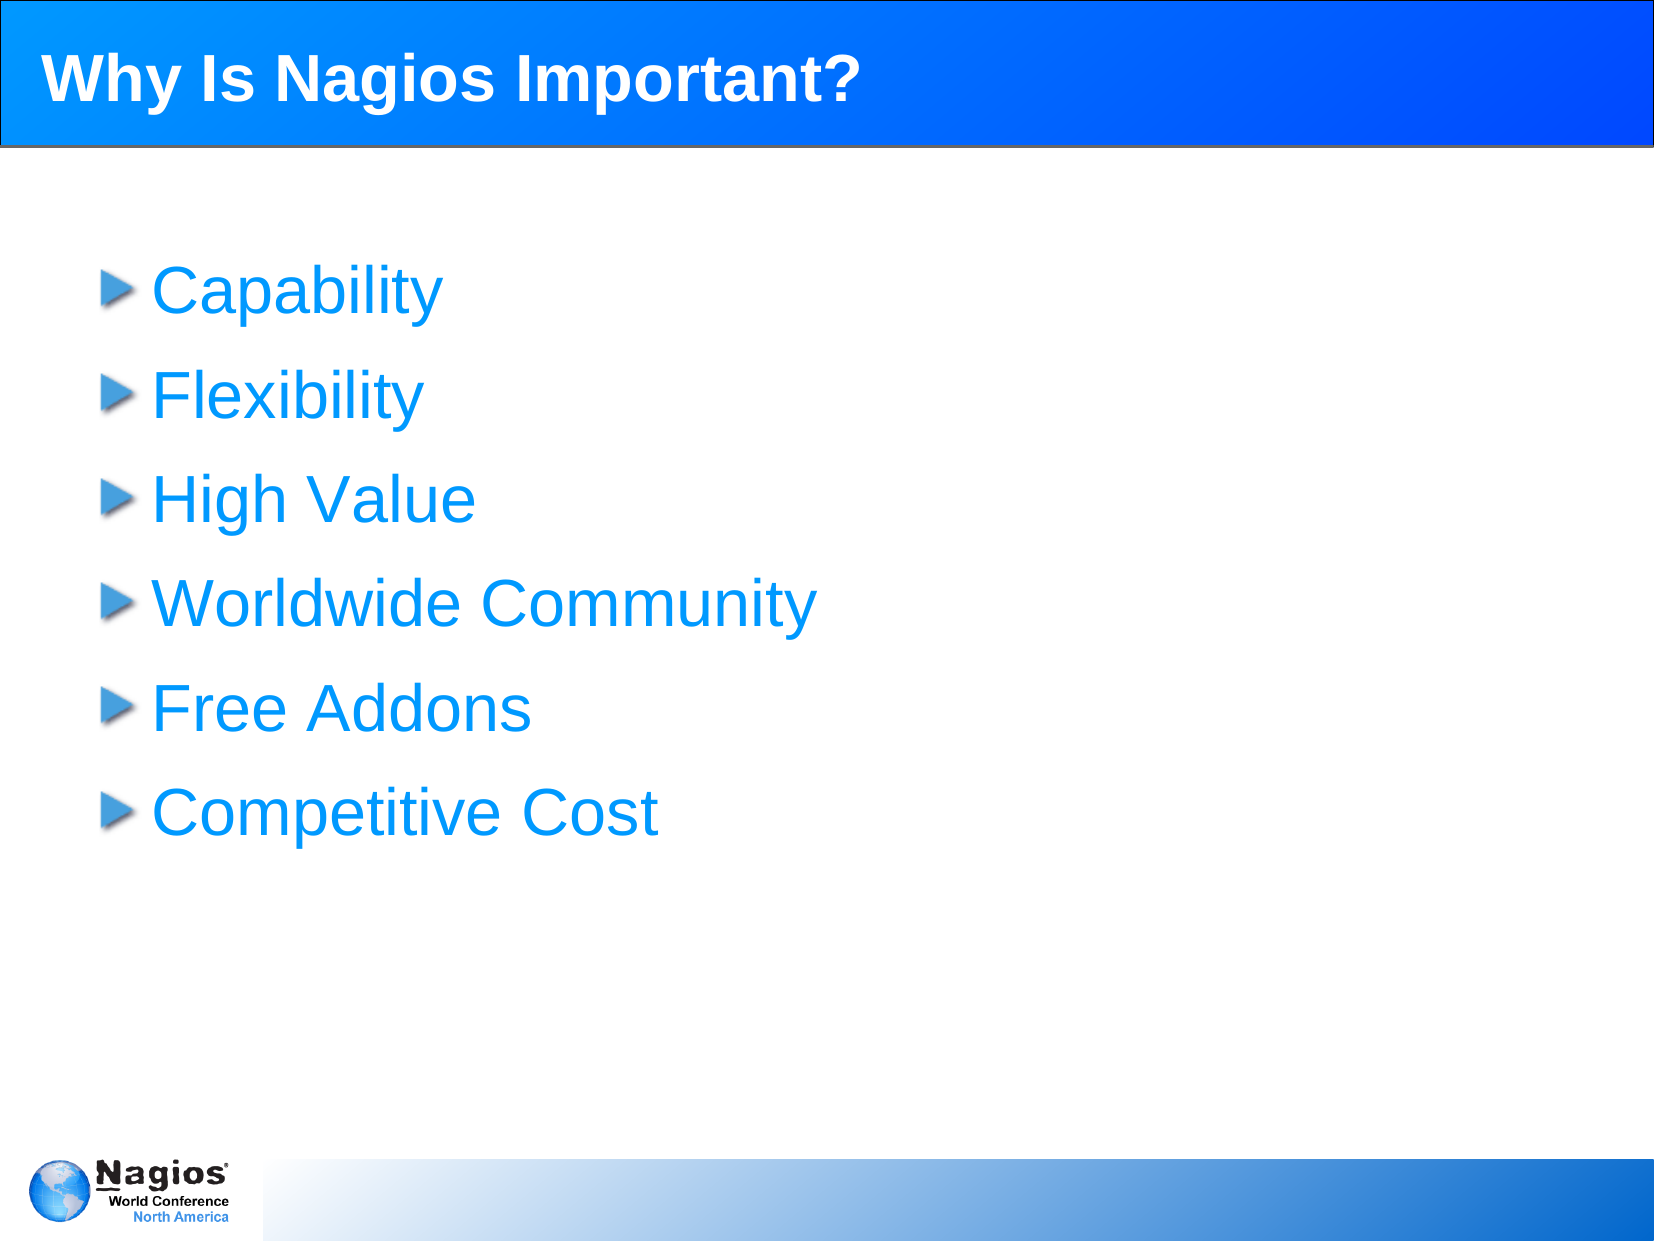

# Why Is Nagios Important?
Capability
Flexibility
High Value
Worldwide Community
Free Addons
Competitive Cost